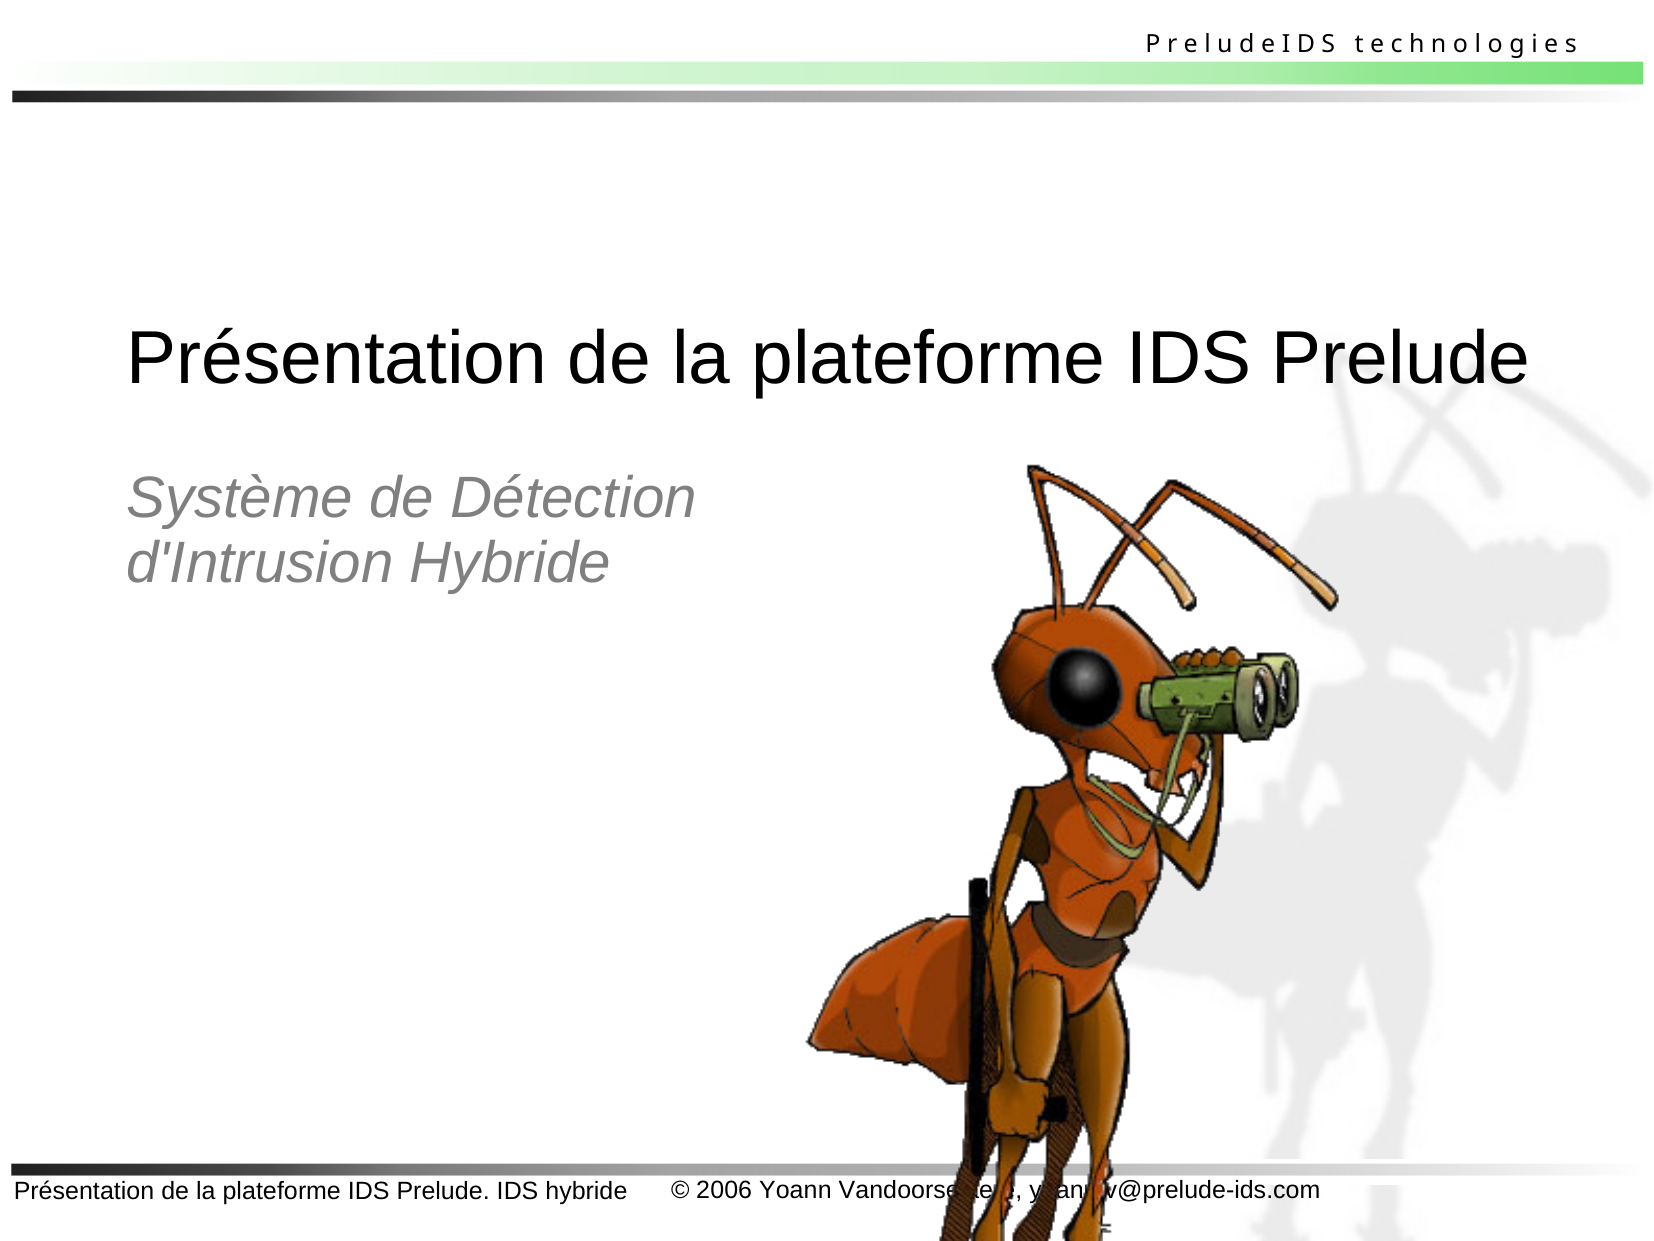

P r e l u d e I D S t e c h n o l o g i e s
Présentation de la plateforme IDS Prelude
Système de Détection
d'Intrusion Hybride
© 2006 Yoann Vandoorselaere, yoann.v@prelude-ids.com
Présentation de la plateforme IDS Prelude. IDS hybride